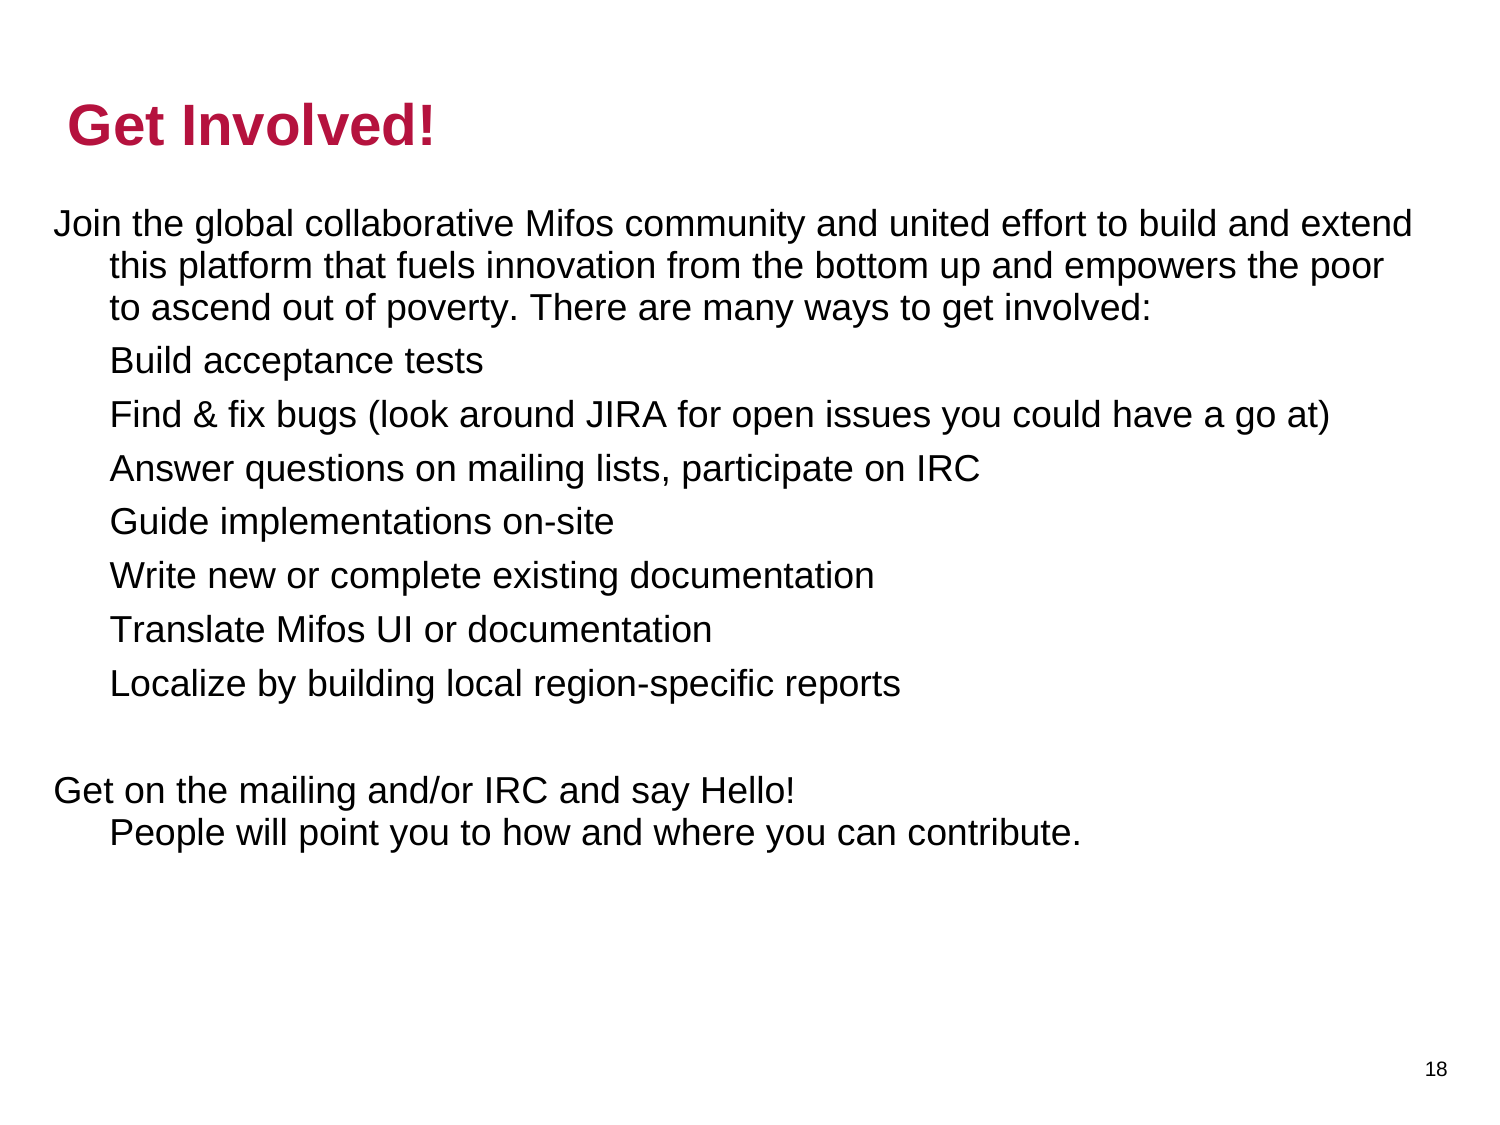

# Get Involved!
Join the global collaborative Mifos community and united effort to build and extend this platform that fuels innovation from the bottom up and empowers the poor to ascend out of poverty. There are many ways to get involved:
Build acceptance tests
Find & fix bugs (look around JIRA for open issues you could have a go at)
Answer questions on mailing lists, participate on IRC
Guide implementations on-site
Write new or complete existing documentation
Translate Mifos UI or documentation
Localize by building local region-specific reports
Get on the mailing and/or IRC and say Hello!
People will point you to how and where you can contribute.
18